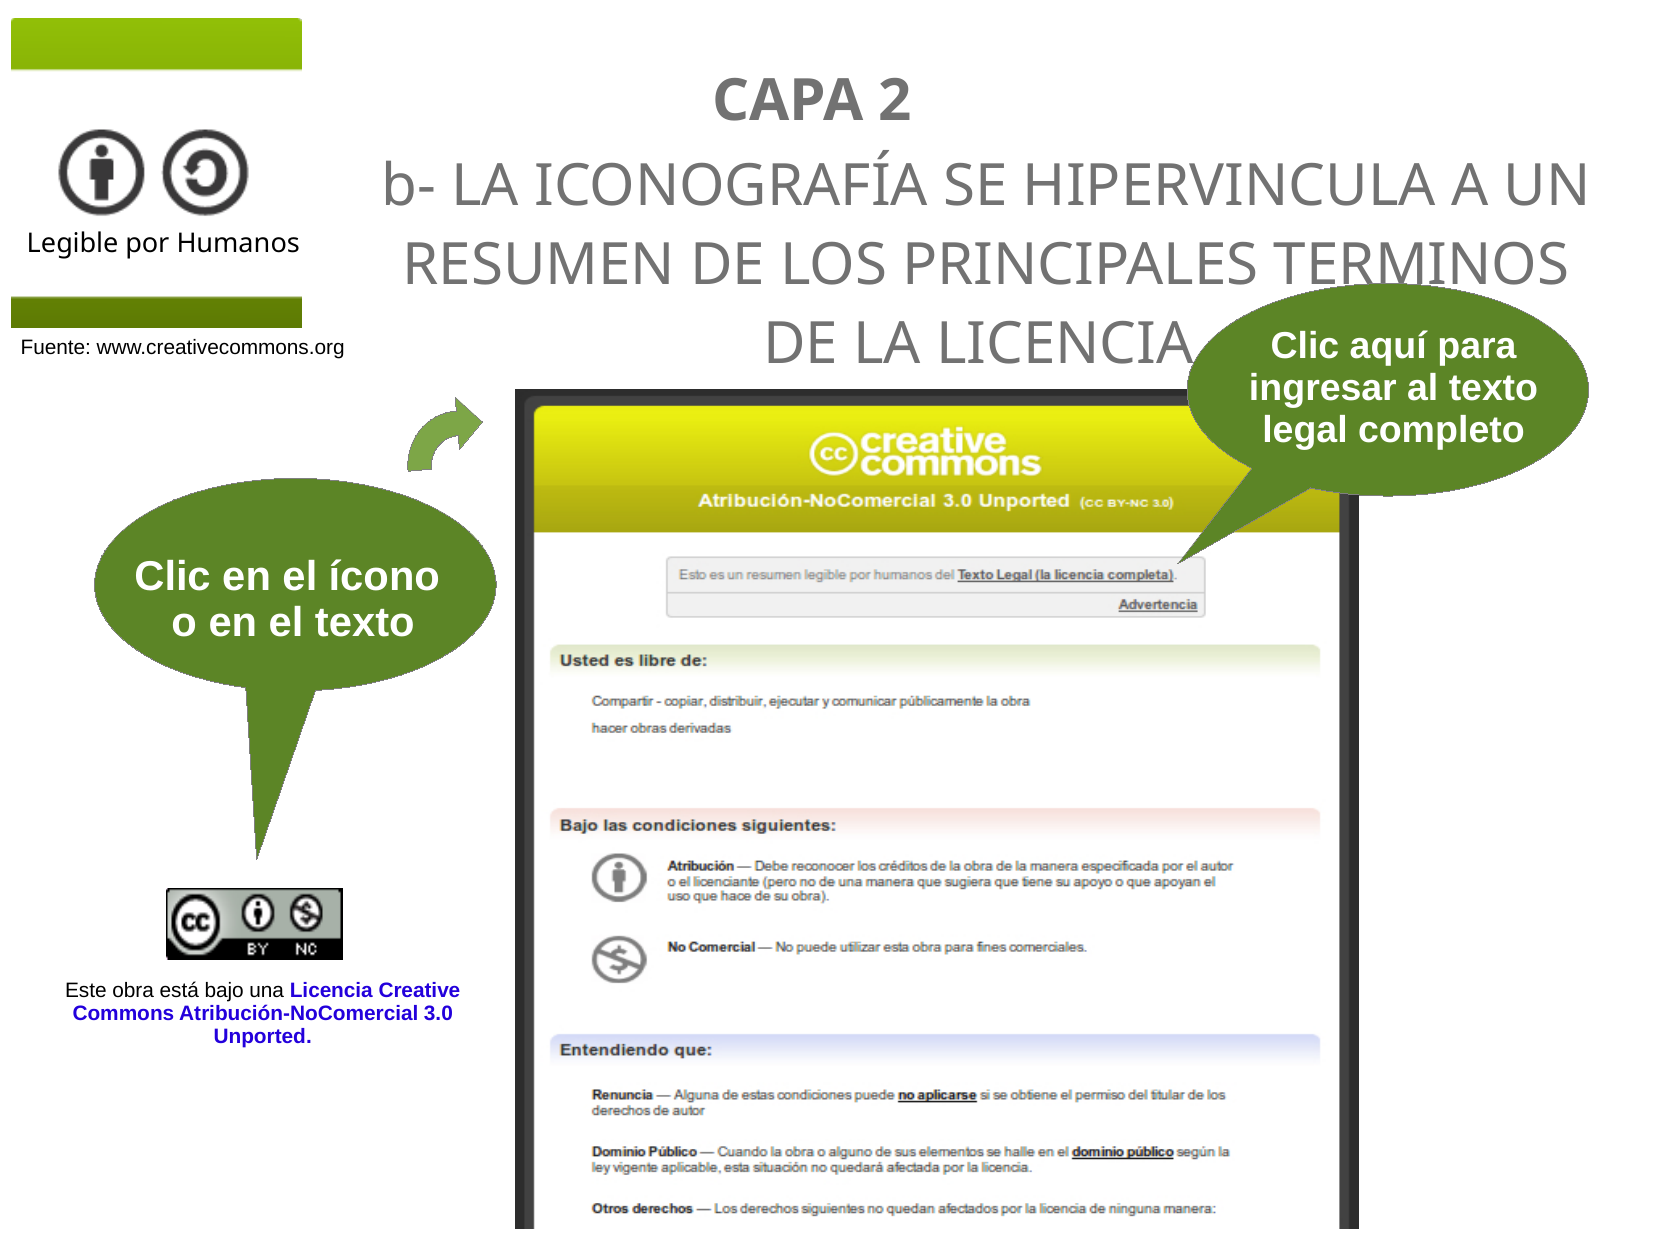

CAPA 2
b- LA ICONOGRAFÍA SE HIPERVINCULA A UN RESUMEN DE LOS PRINCIPALES TERMINOS DE LA LICENCIA
Legible por Humanos
Clic aquí para ingresar al texto legal completo
Fuente: www.creativecommons.org
Clic en el ícono
o en el texto
Este obra está bajo una Licencia Creative Commons Atribución-NoComercial 3.0 Unported.